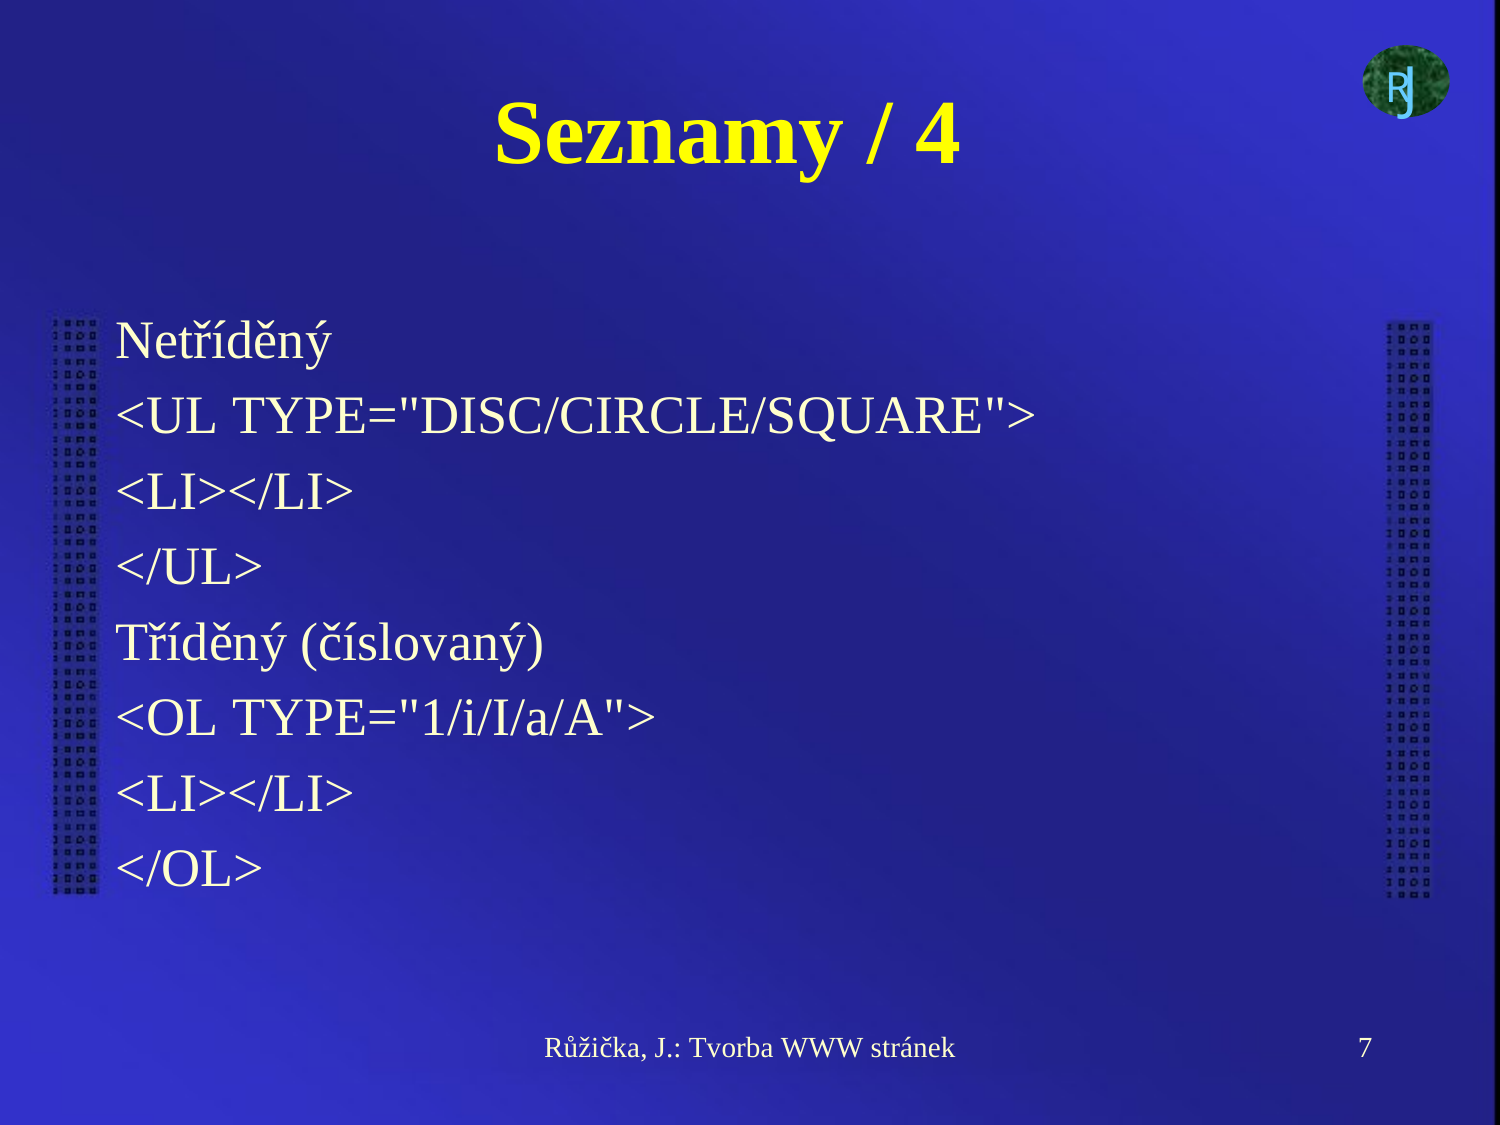

# Seznamy / 4
J
R
Netříděný
<UL TYPE="DISC/CIRCLE/SQUARE">
<LI></LI>
</UL>
Tříděný (číslovaný)
<OL TYPE="1/i/I/a/A">
<LI></LI>
</OL>
Růžička, J.: Tvorba WWW stránek